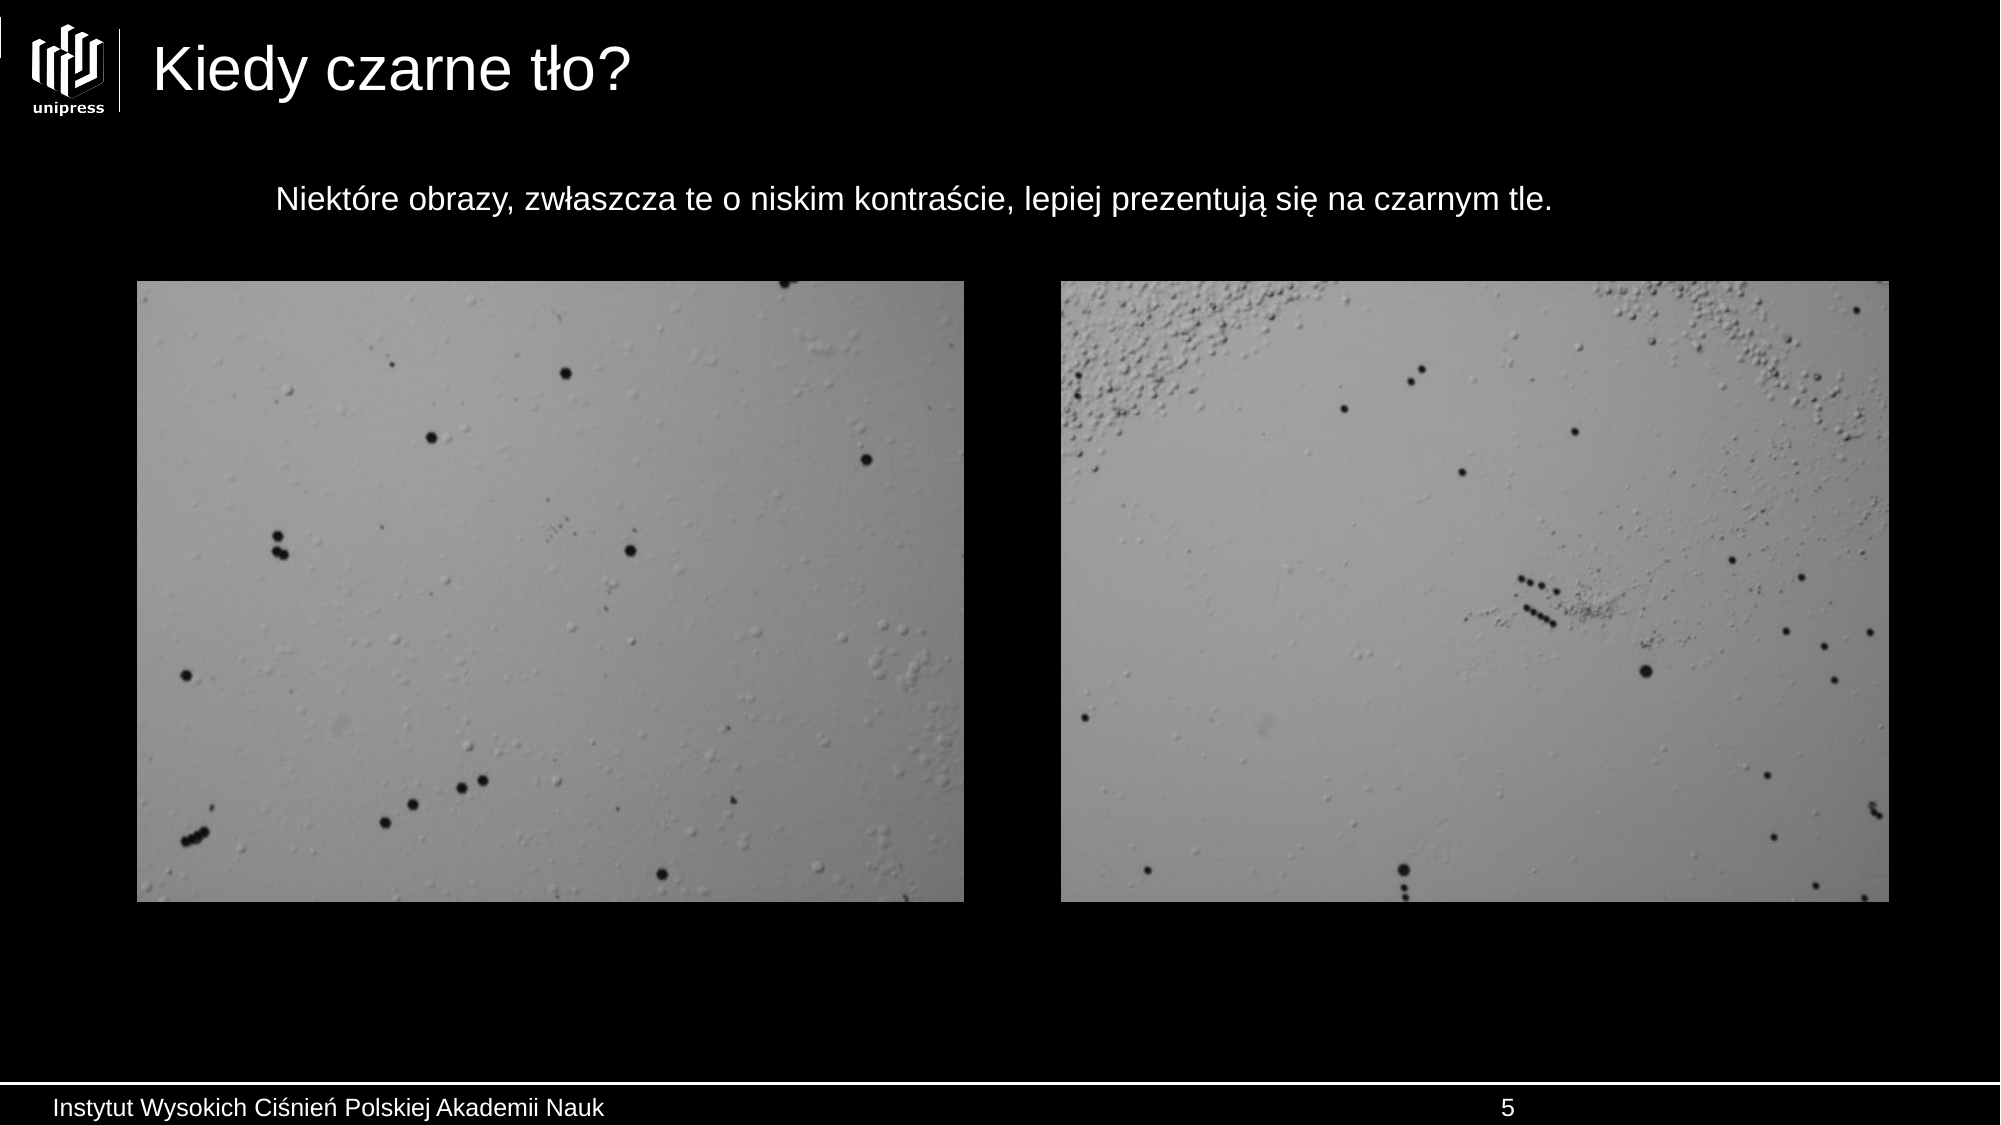

# Kiedy czarne tło?
Niektóre obrazy, zwłaszcza te o niskim kontraście, lepiej prezentują się na czarnym tle.